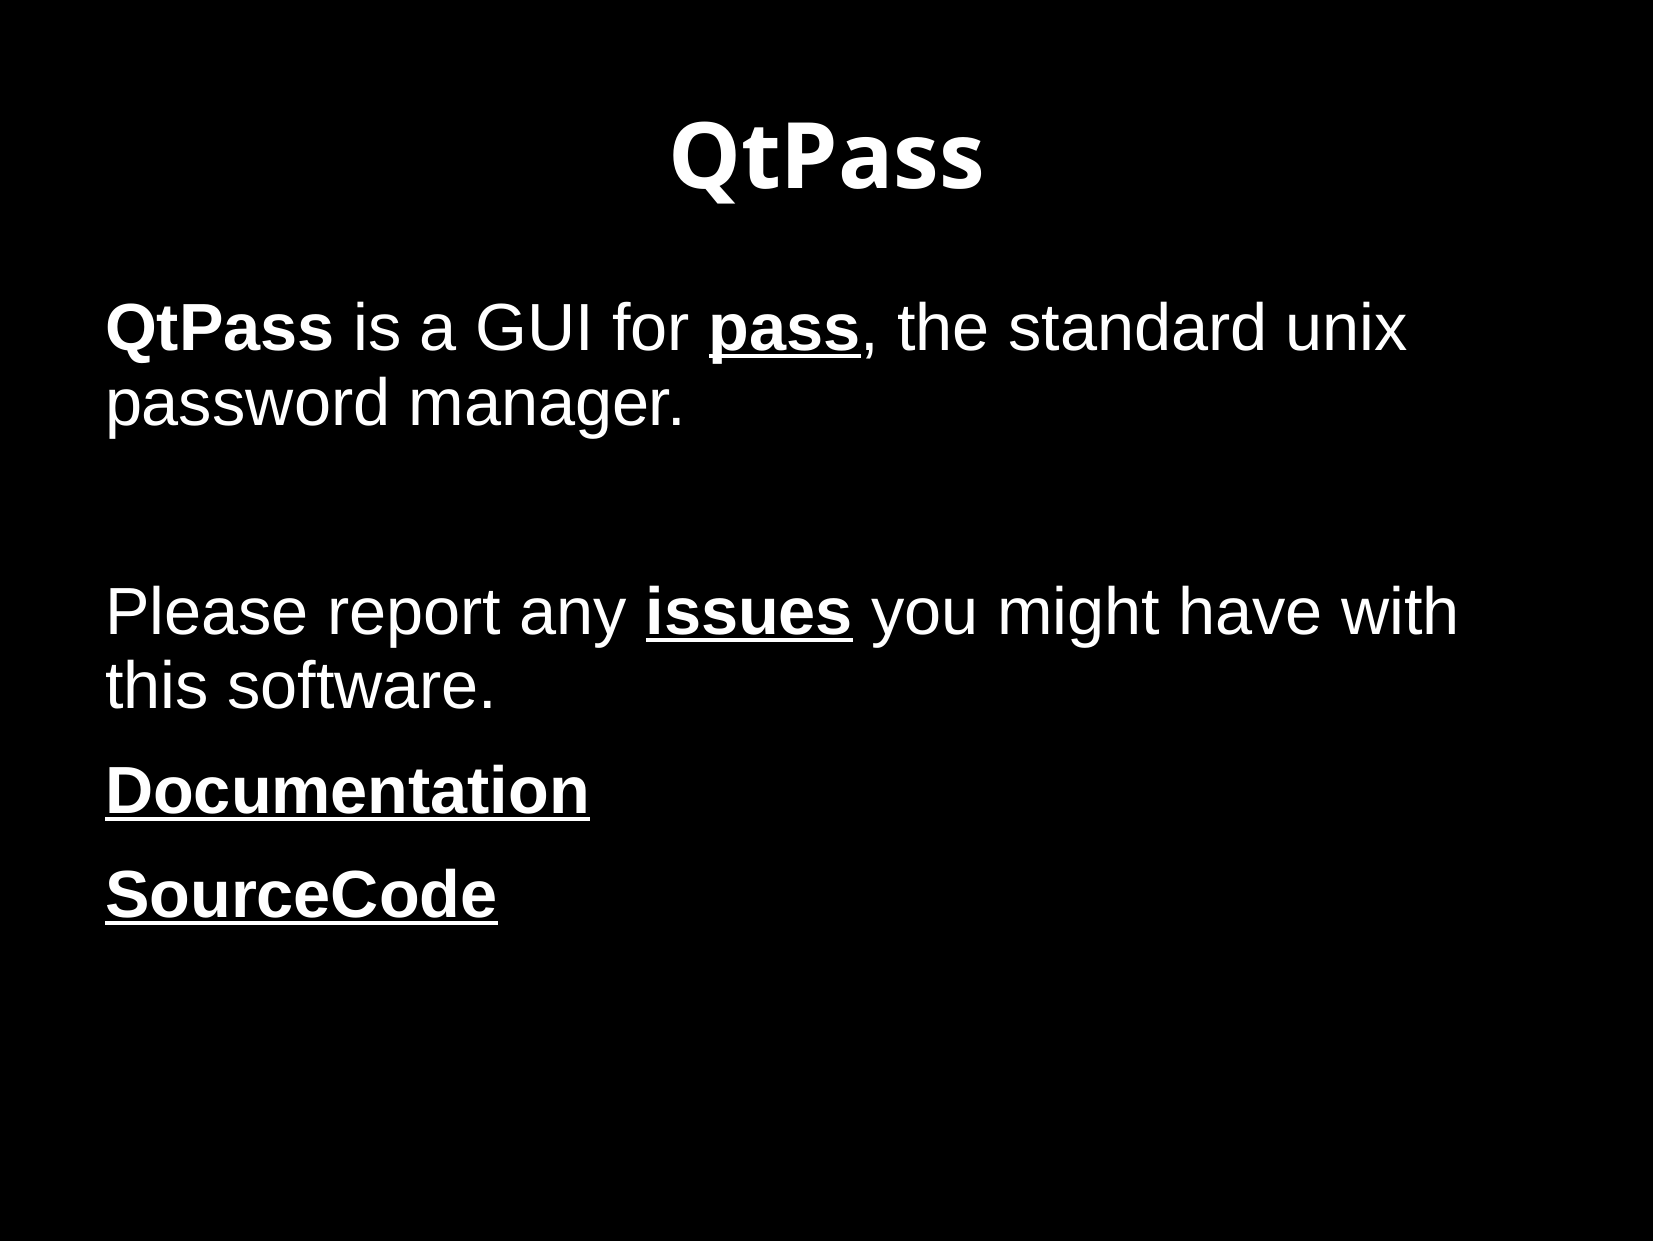

# QtPass
QtPass is a GUI for pass, the standard unix password manager.
Please report any issues you might have with this software.
Documentation
SourceCode